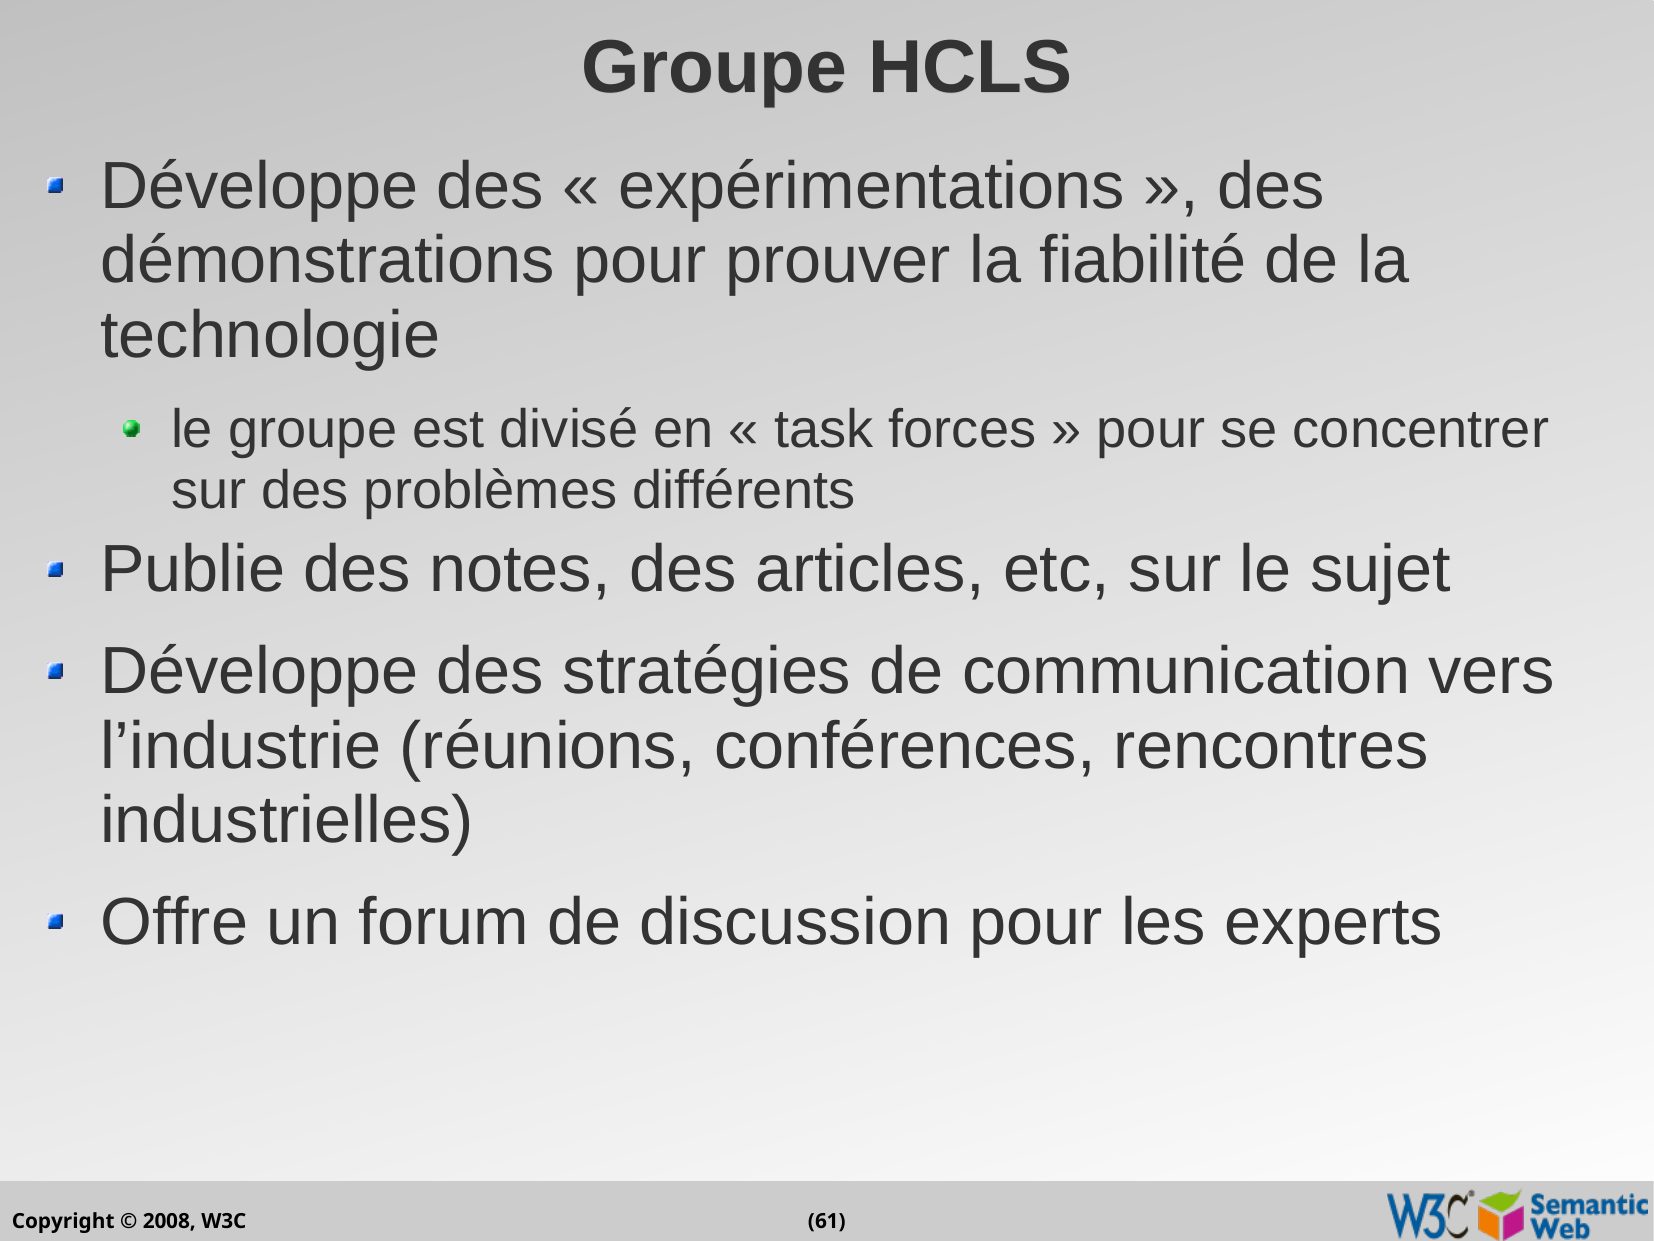

# Groupe HCLS
Développe des « expérimentations », des démonstrations pour prouver la fiabilité de la technologie
le groupe est divisé en « task forces » pour se concentrer sur des problèmes différents
Publie des notes, des articles, etc, sur le sujet
Développe des stratégies de communication vers l’industrie (réunions, conférences, rencontres industrielles)
Offre un forum de discussion pour les experts